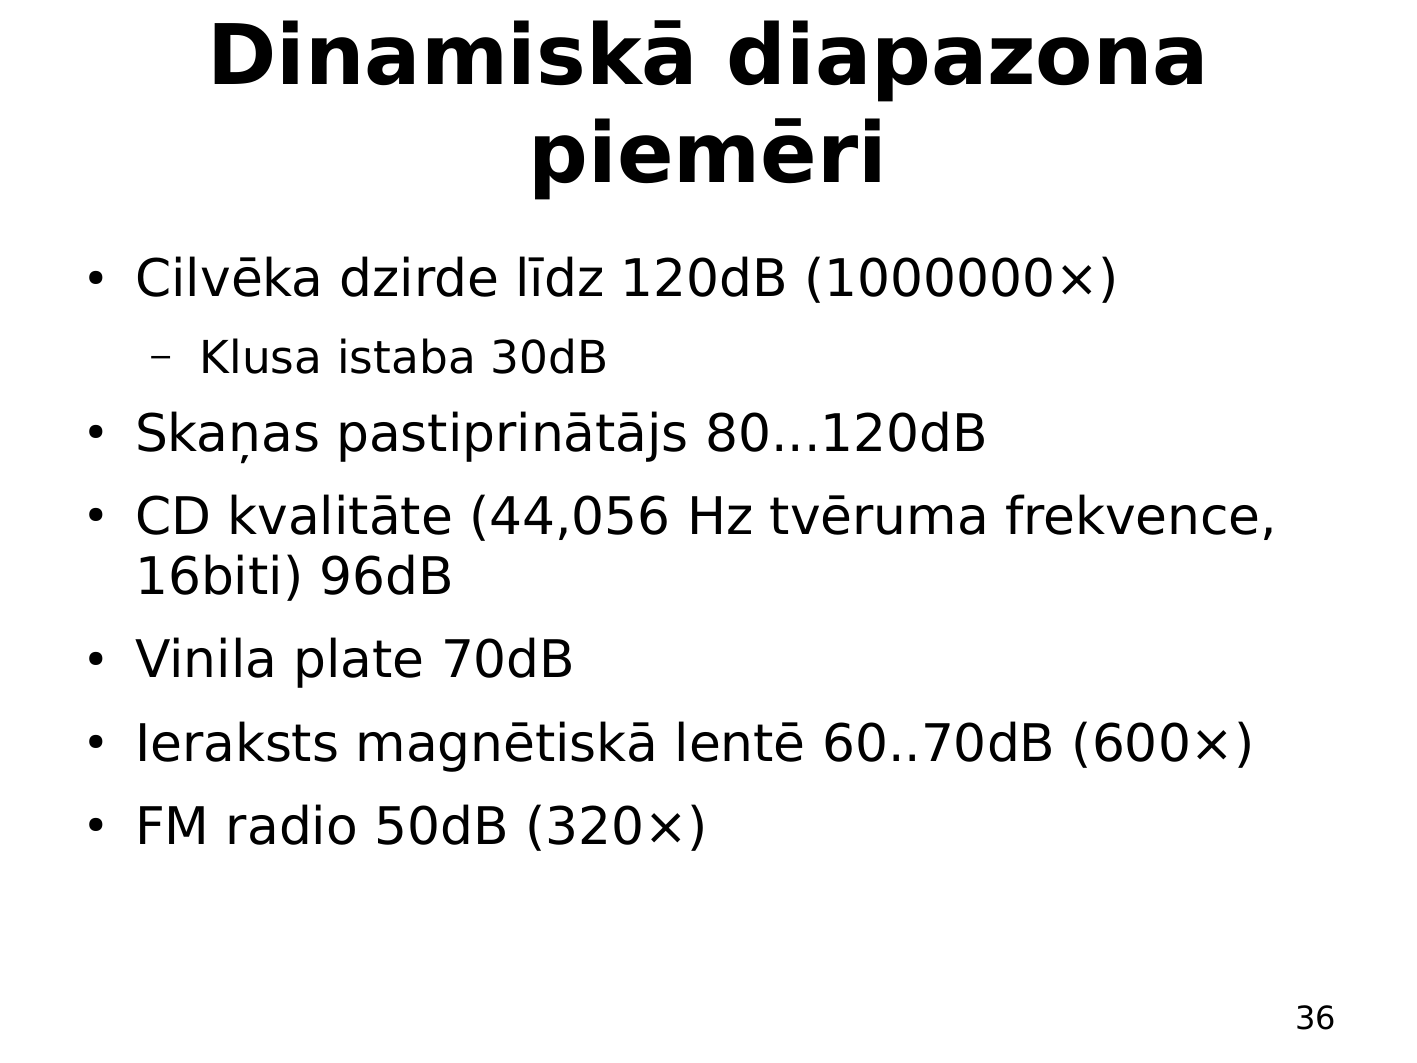

# Dinamiskā diapazona piemēri
Cilvēka dzirde līdz 120dB (1000000×)
Klusa istaba 30dB
Skaņas pastiprinātājs 80...120dB
CD kvalitāte (44,056 Hz tvēruma frekvence, 16biti) 96dB
Vinila plate 70dB
Ieraksts magnētiskā lentē 60..70dB (600×)
FM radio 50dB (320×)